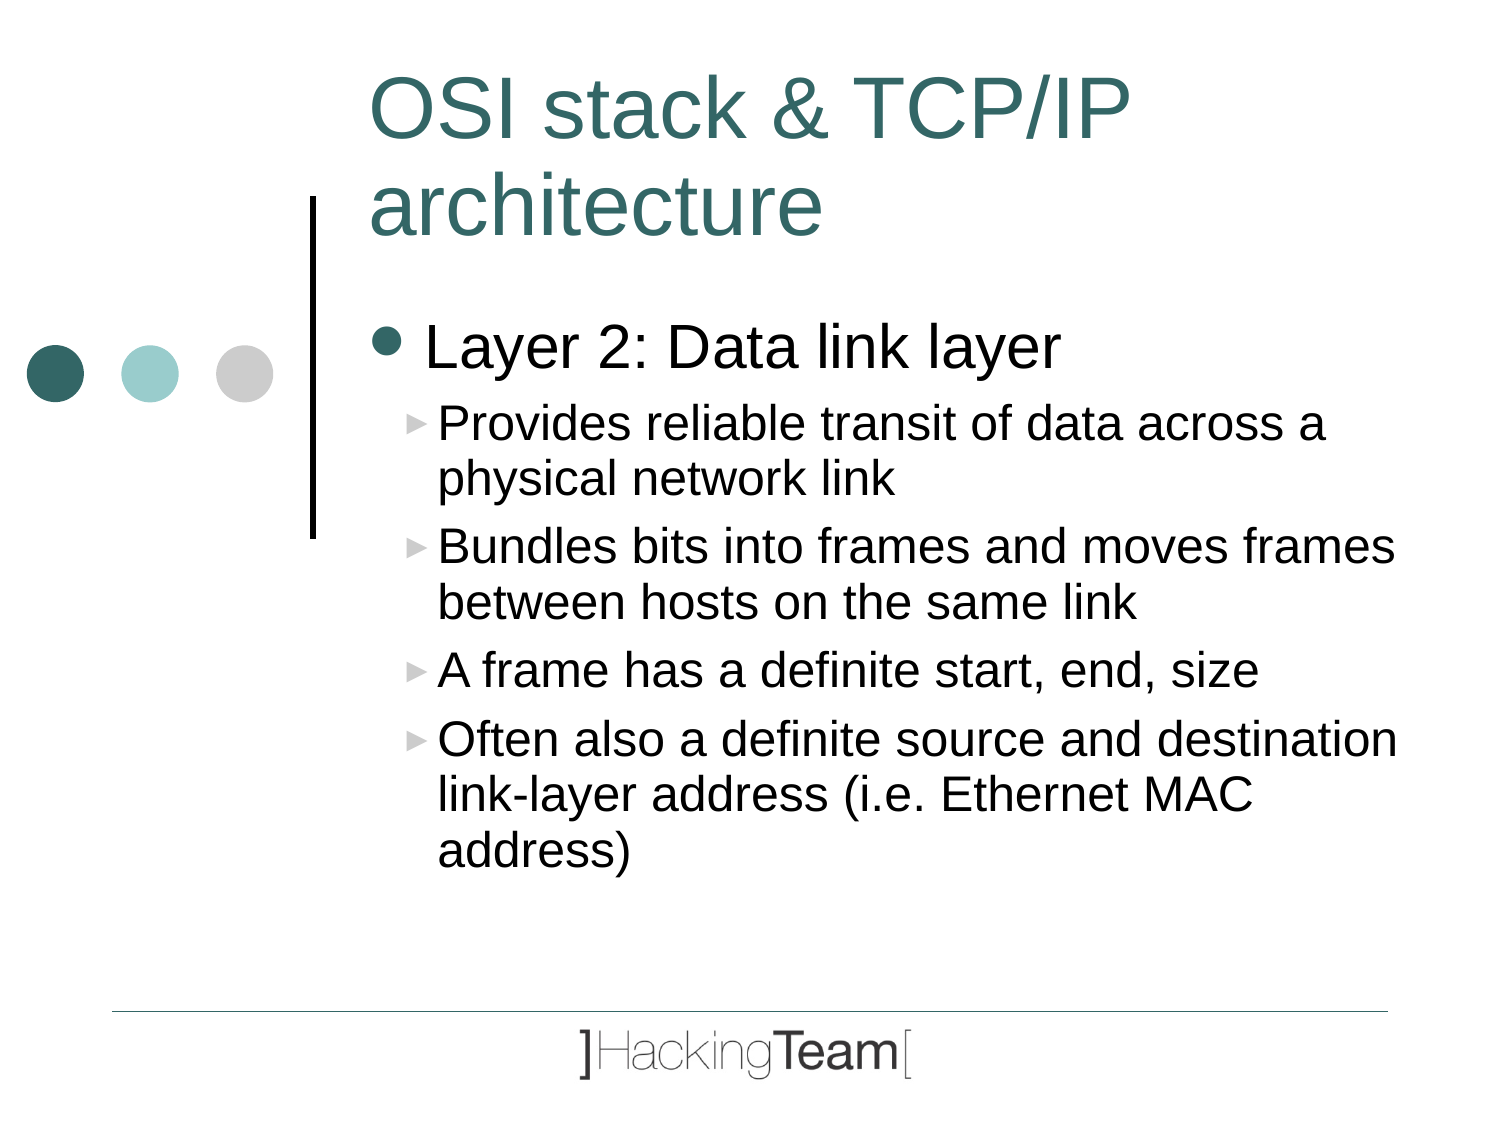

# OSI stack & TCP/IP architecture
Layer 2: Data link layer
Provides reliable transit of data across a physical network link
Bundles bits into frames and moves frames between hosts on the same link
A frame has a definite start, end, size
Often also a definite source and destination link-layer address (i.e. Ethernet MAC address)